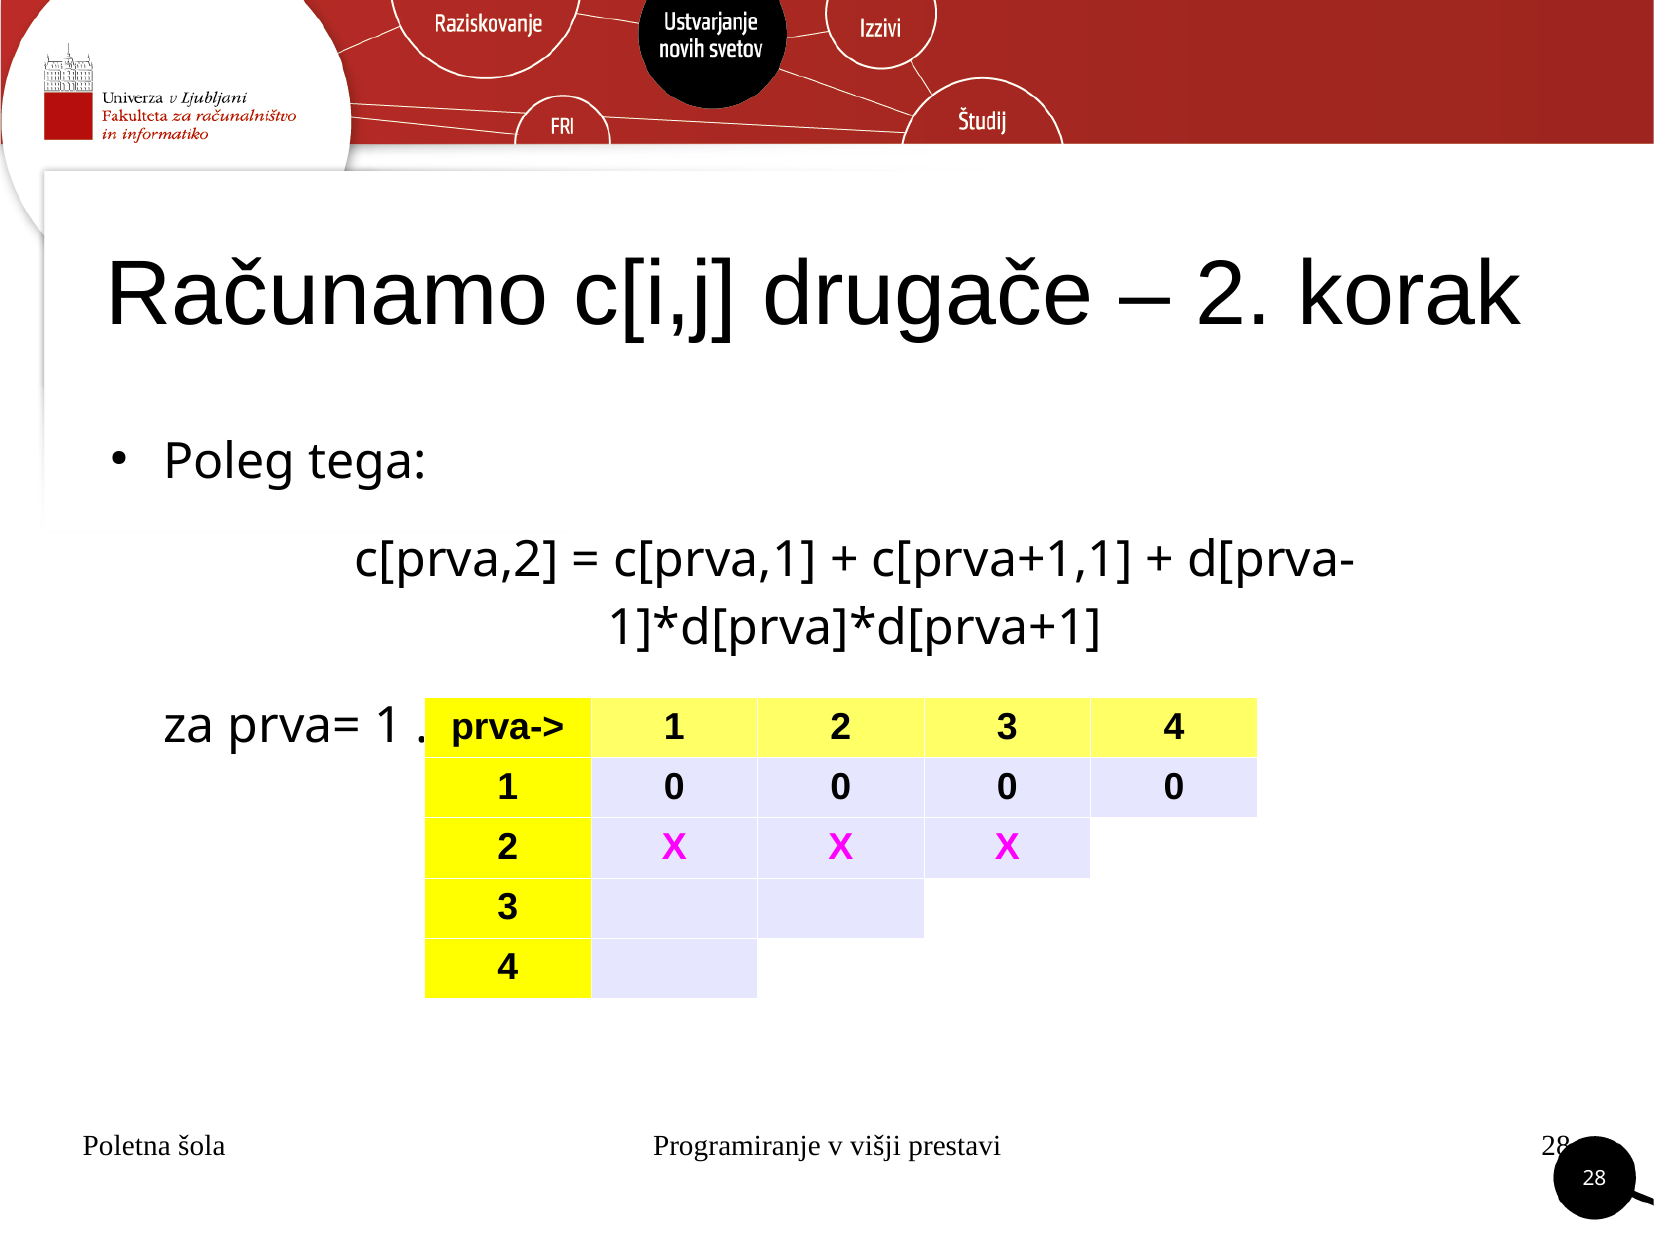

# Računamo c[i,j] drugače – 2. korak
Poleg tega:
c[prva,2] = c[prva,1] + c[prva+1,1] + d[prva-1]*d[prva]*d[prva+1]
za prva= 1 … n
| prva-> | 1 | 2 | 3 | 4 |
| --- | --- | --- | --- | --- |
| 1 | 0 | 0 | 0 | 0 |
| 2 | X | X | X | |
| 3 | | | | |
| 4 | | | | |
Poletna šola
Programiranje v višji prestavi
28